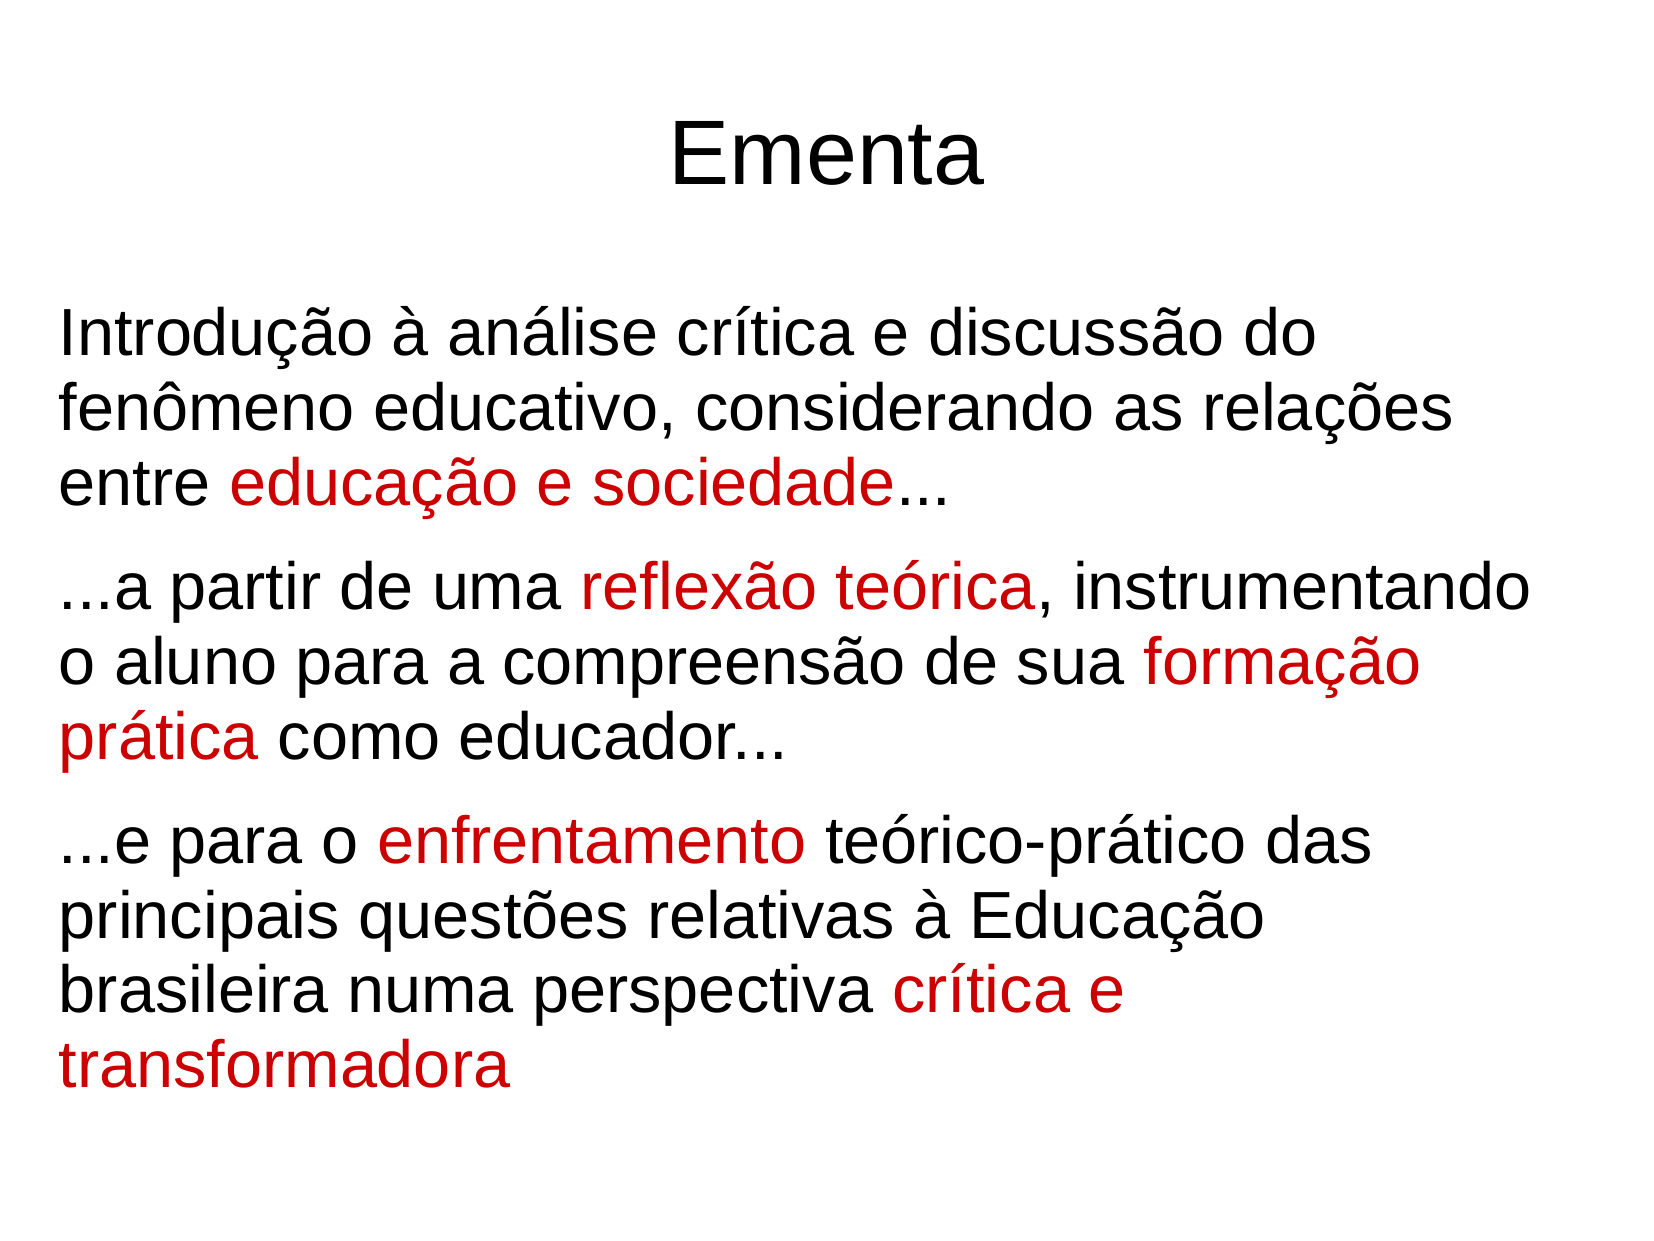

# Ementa
Introdução à análise crítica e discussão do fenômeno educativo, considerando as relações entre educação e sociedade...
...a partir de uma reflexão teórica, instrumentando o aluno para a compreensão de sua formação prática como educador...
...e para o enfrentamento teórico-prático das principais questões relativas à Educação brasileira numa perspectiva crítica e transformadora